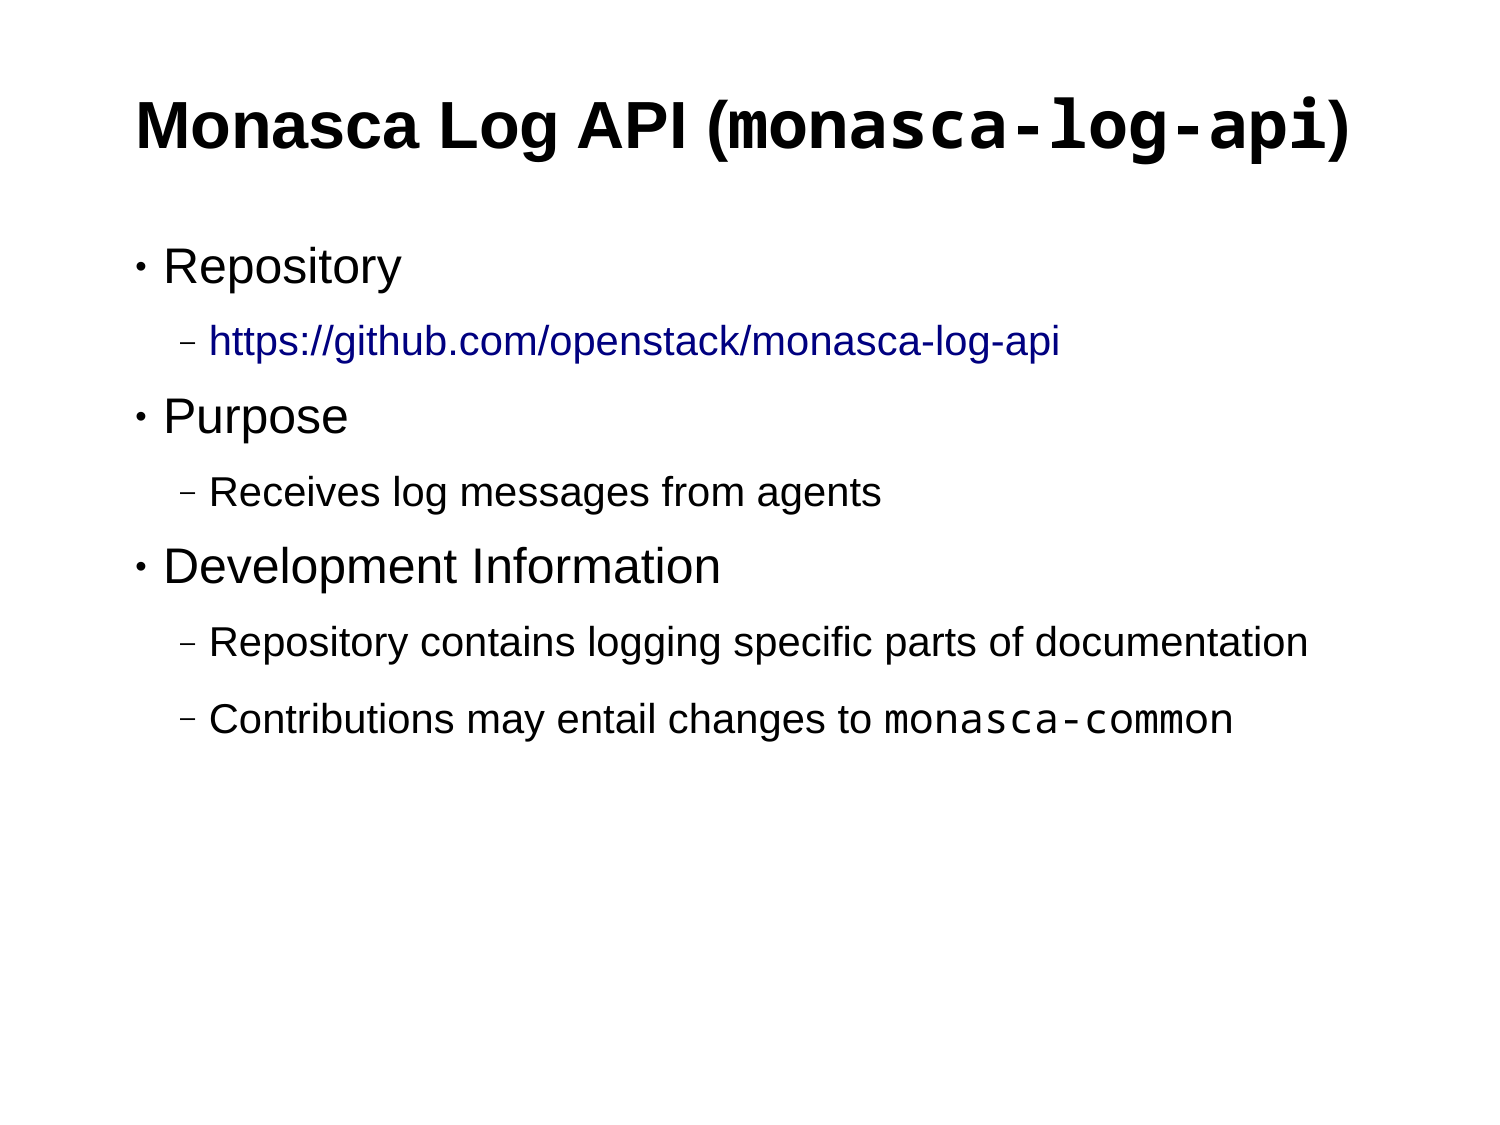

# Monasca Log API (monasca-log-api)
Repository
https://github.com/openstack/monasca-log-api
Purpose
Receives log messages from agents
Development Information
Repository contains logging specific parts of documentation
Contributions may entail changes to monasca-common